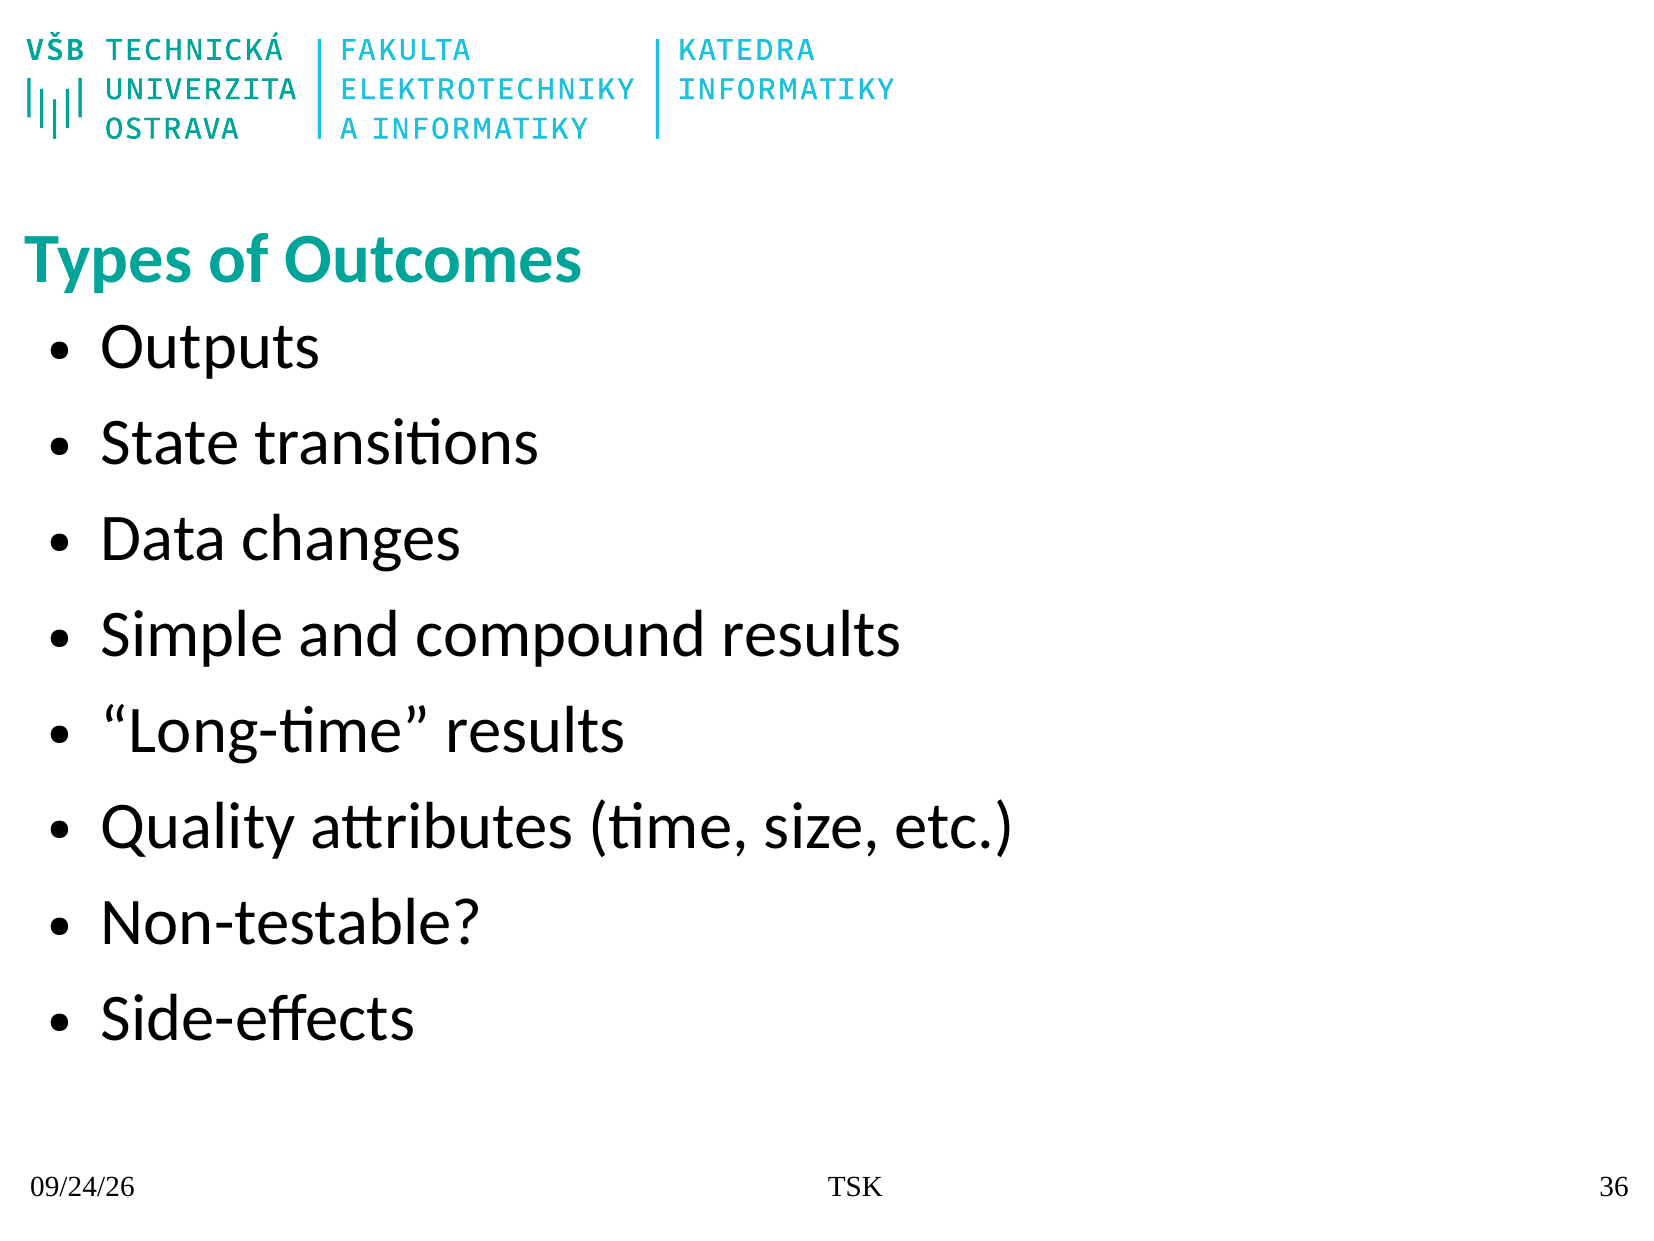

# Types of Outcomes
Outputs
State transitions
Data changes
Simple and compound results
“Long-time” results
Quality attributes (time, size, etc.)
Non-testable?
Side-effects
TSK
36